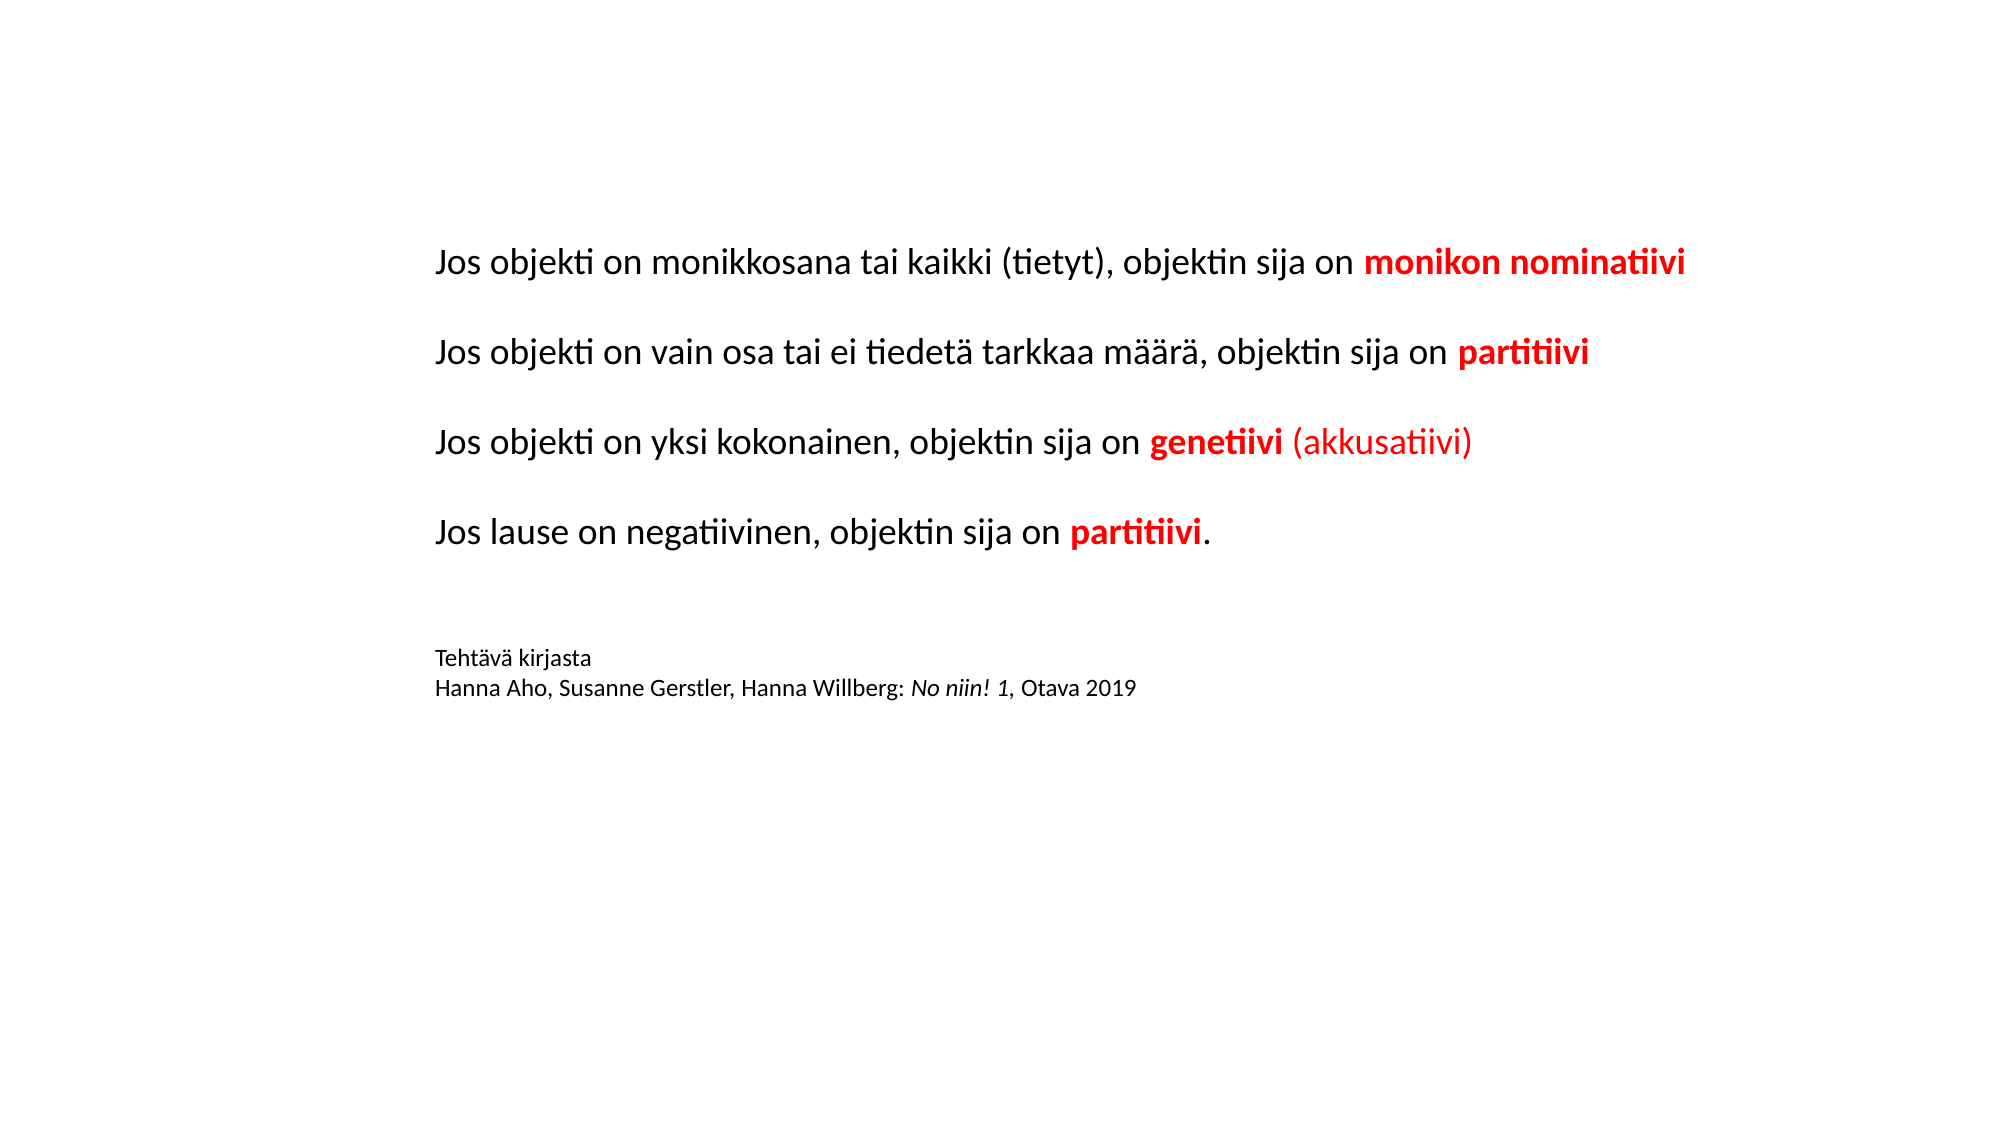

Jos objekti on monikkosana tai kaikki (tietyt), objektin sija on monikon nominatiivi
Jos objekti on vain osa tai ei tiedetä tarkkaa määrä, objektin sija on partitiivi
Jos objekti on yksi kokonainen, objektin sija on genetiivi (akkusatiivi)
Jos lause on negatiivinen, objektin sija on partitiivi.
Tehtävä kirjasta
Hanna Aho, Susanne Gerstler, Hanna Willberg: No niin! 1, Otava 2019